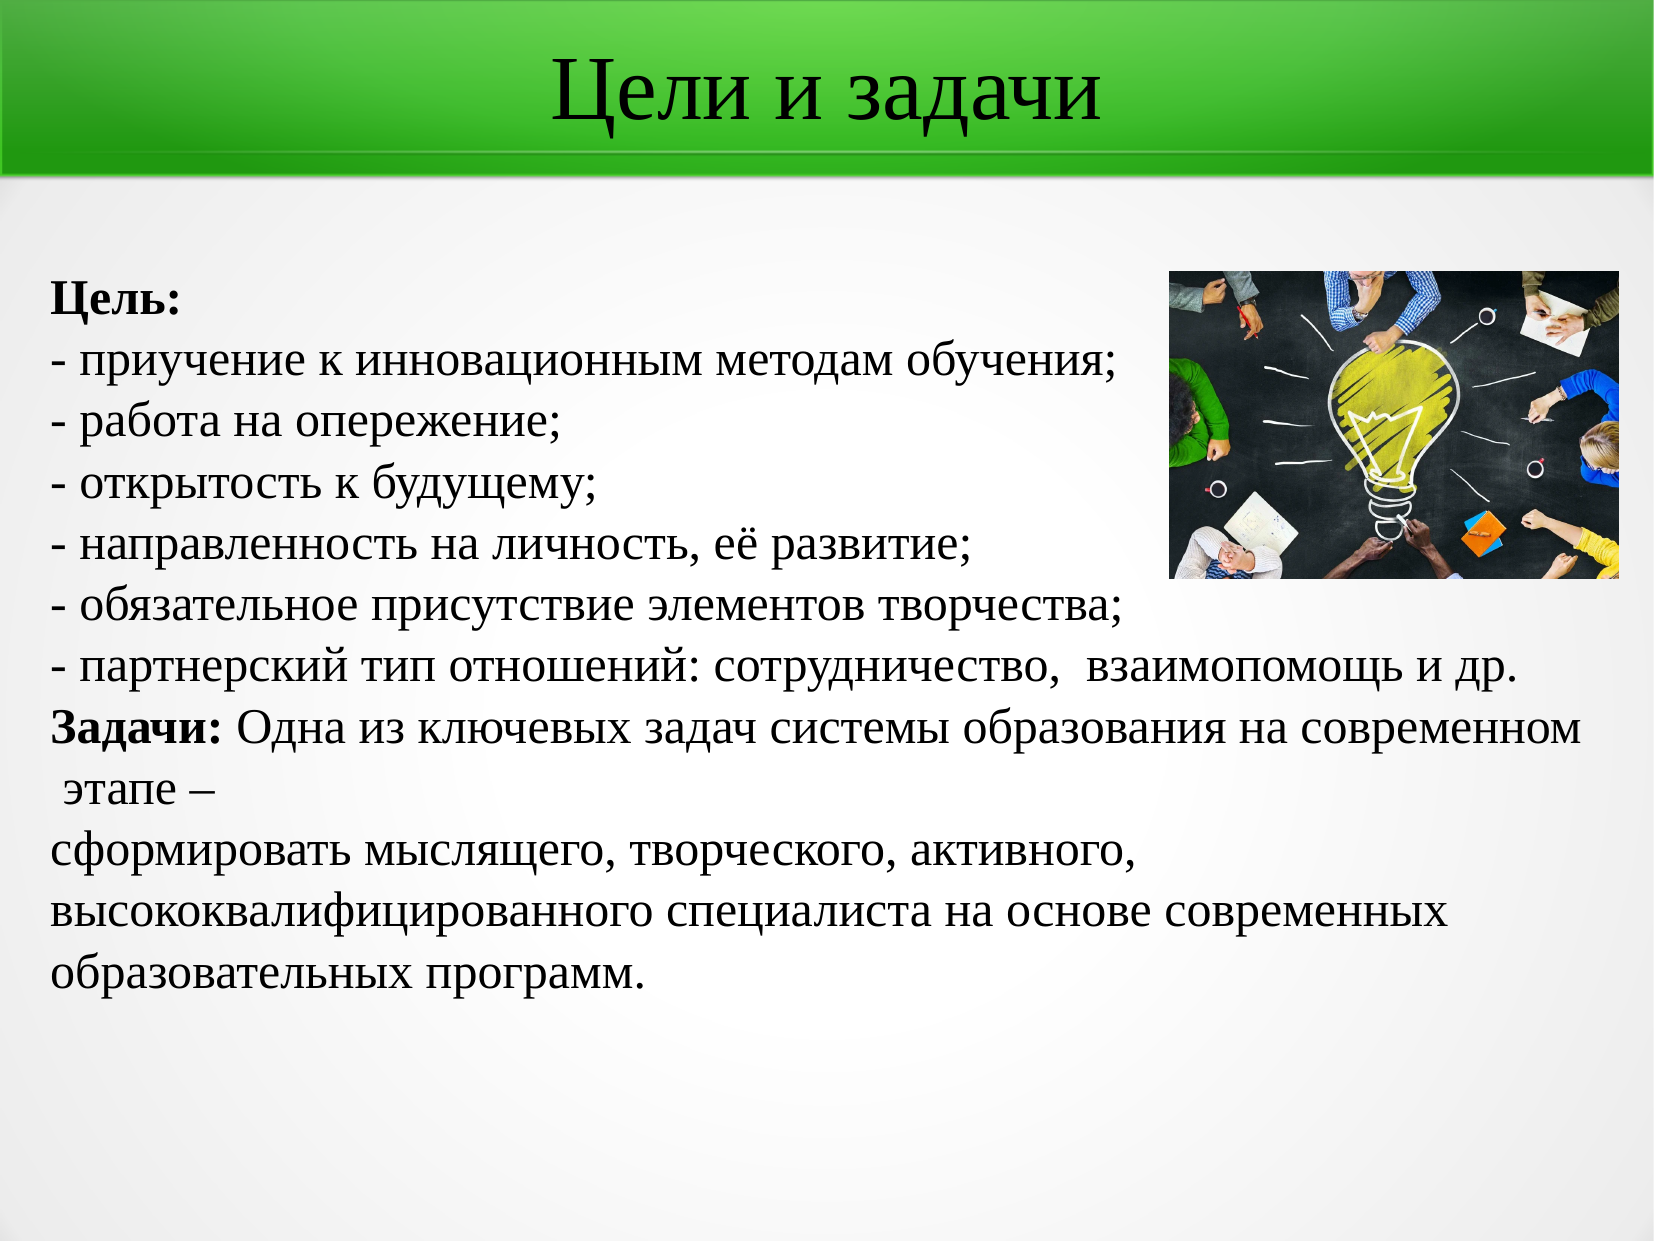

# Цели и задачи
Цель:
- приучение к инновационным методам обучения;
- работа на опережение;
- открытость к будущему;
- направленность на личность, её развитие;
- обязательное присутствие элементов творчества;
- партнерский тип отношений: сотрудничество, взаимопомощь и др.
Задачи: Одна из ключевых задач системы образования на современном
 этапе –
сформировать мыслящего, творческого, активного,
высококвалифицированного специалиста на основе современных
образовательных программ.